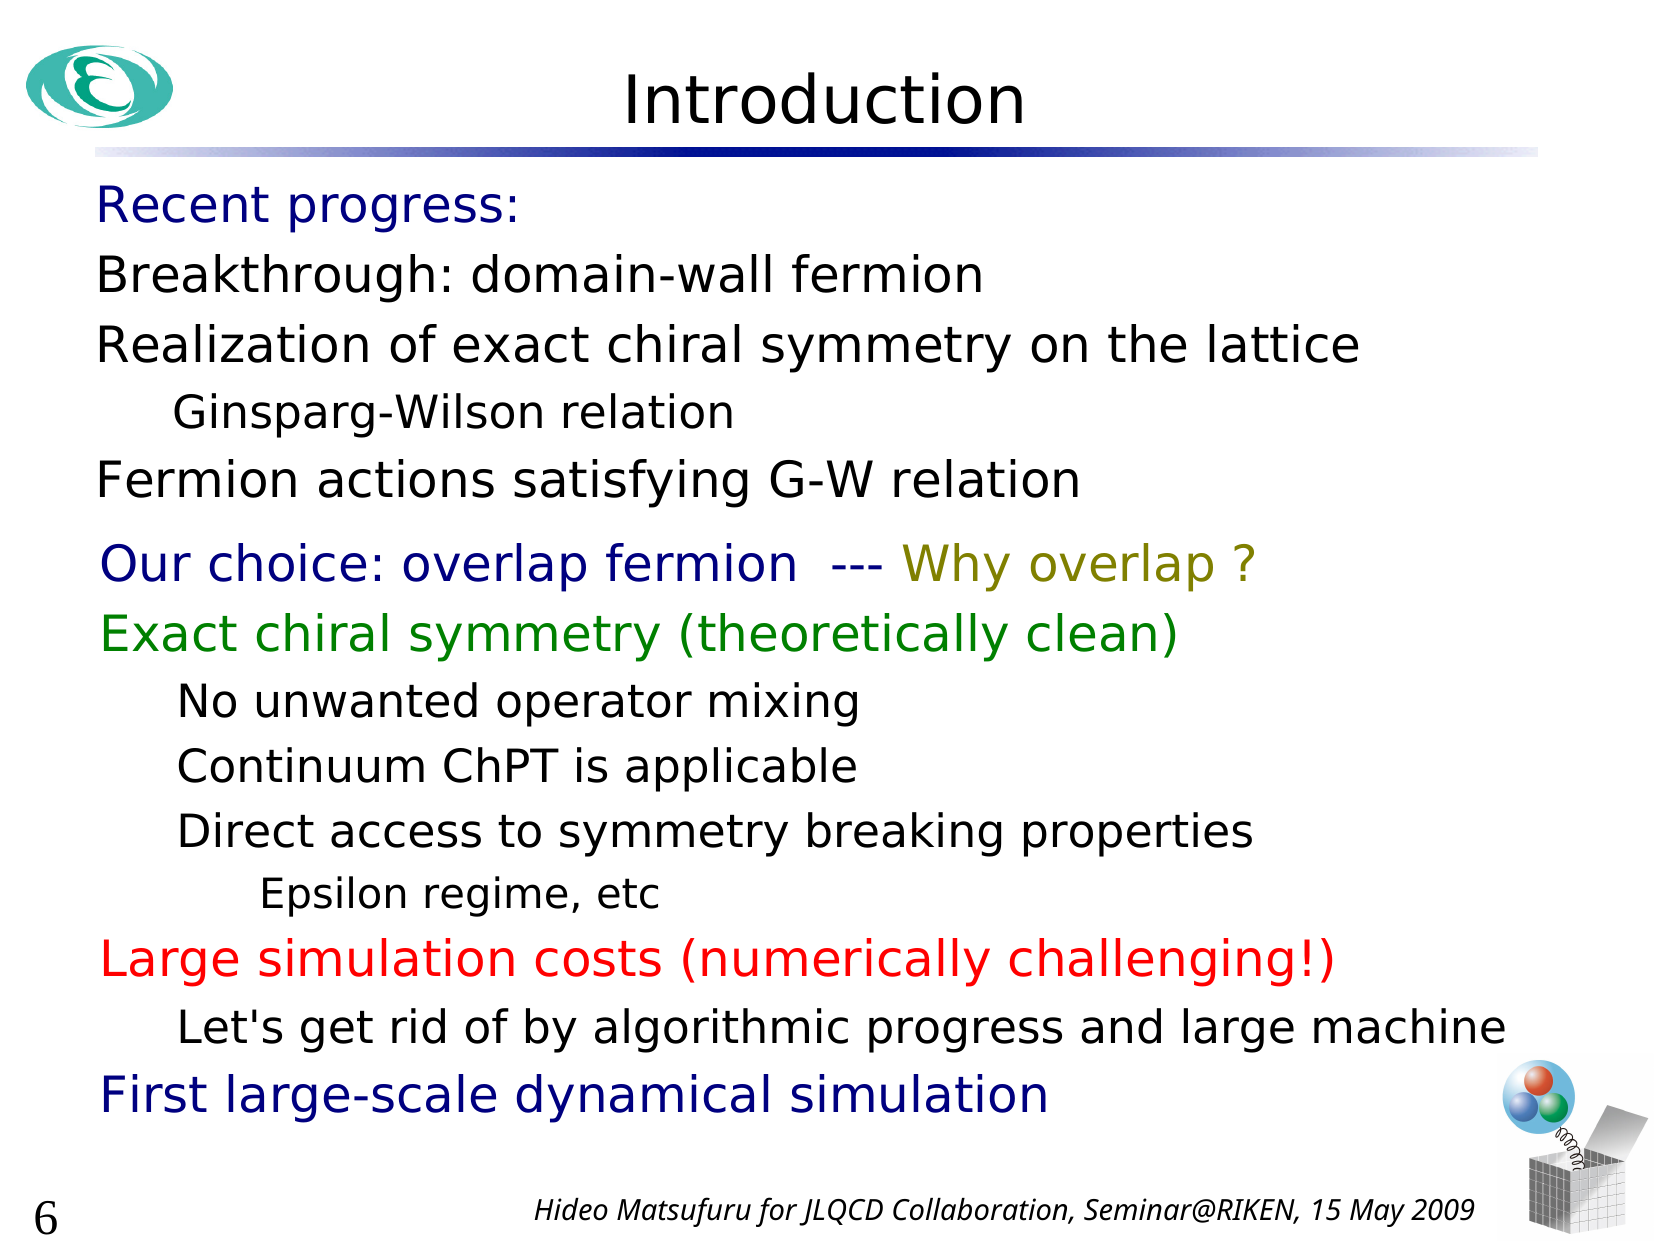

# Introduction
Recent progress:
Breakthrough: domain-wall fermion
Realization of exact chiral symmetry on the lattice
Ginsparg-Wilson relation
Fermion actions satisfying G-W relation
Our choice: overlap fermion --- Why overlap ?
Exact chiral symmetry (theoretically clean)
No unwanted operator mixing
Continuum ChPT is applicable
Direct access to symmetry breaking properties
Epsilon regime, etc
Large simulation costs (numerically challenging!)
Let's get rid of by algorithmic progress and large machine
First large-scale dynamical simulation